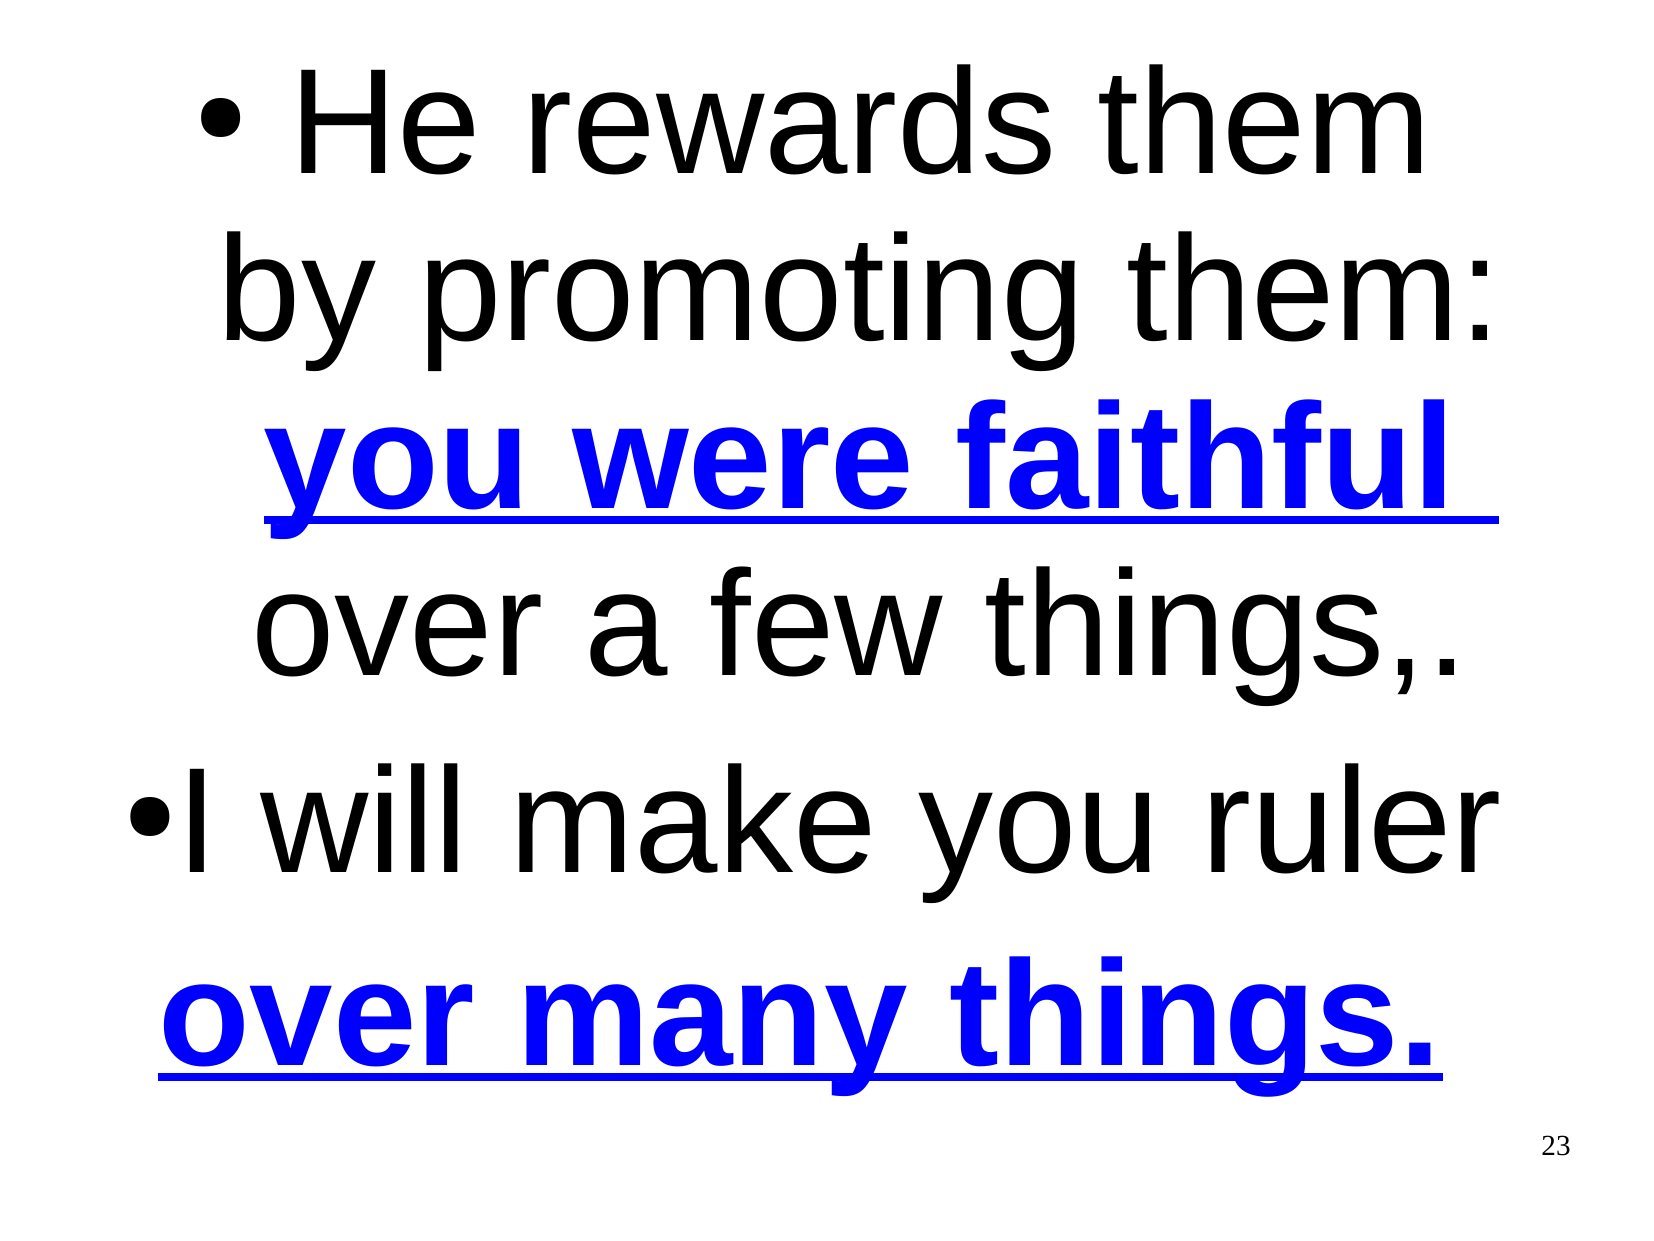

# He rewards them by promoting them: you were faithful over a few things,.
I will make you ruler
over many things.
23